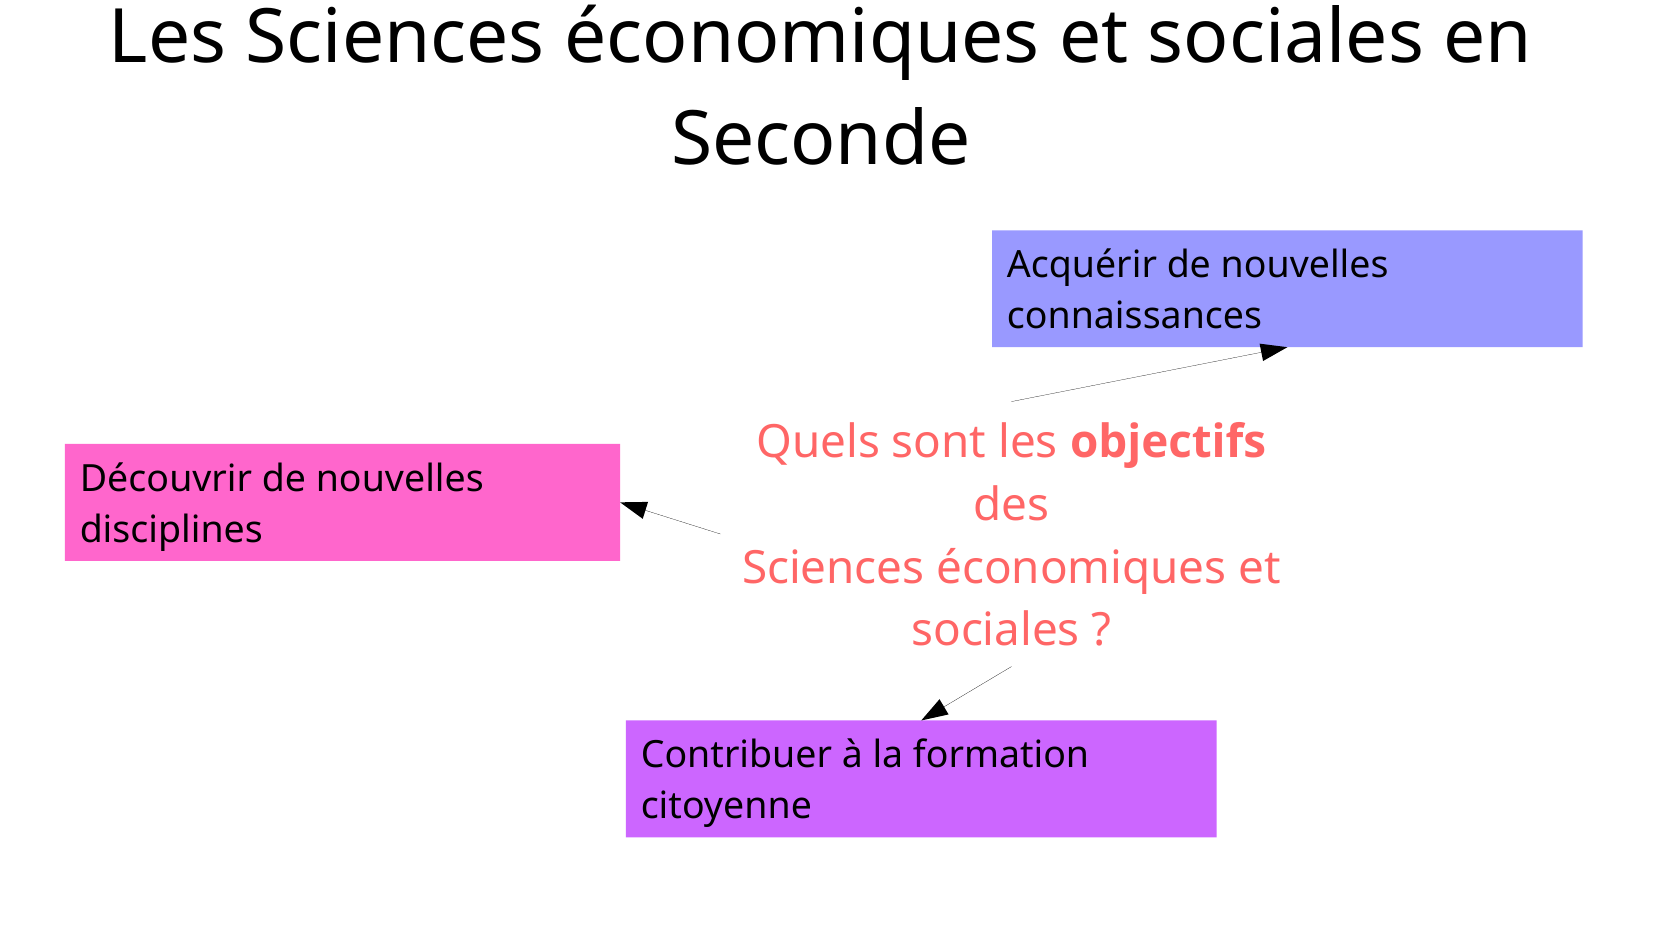

# Les Sciences économiques et sociales en Seconde
Acquérir de nouvelles connaissances
Quels sont les objectifs des
Sciences économiques et sociales ?
Découvrir de nouvelles disciplines
Contribuer à la formation citoyenne